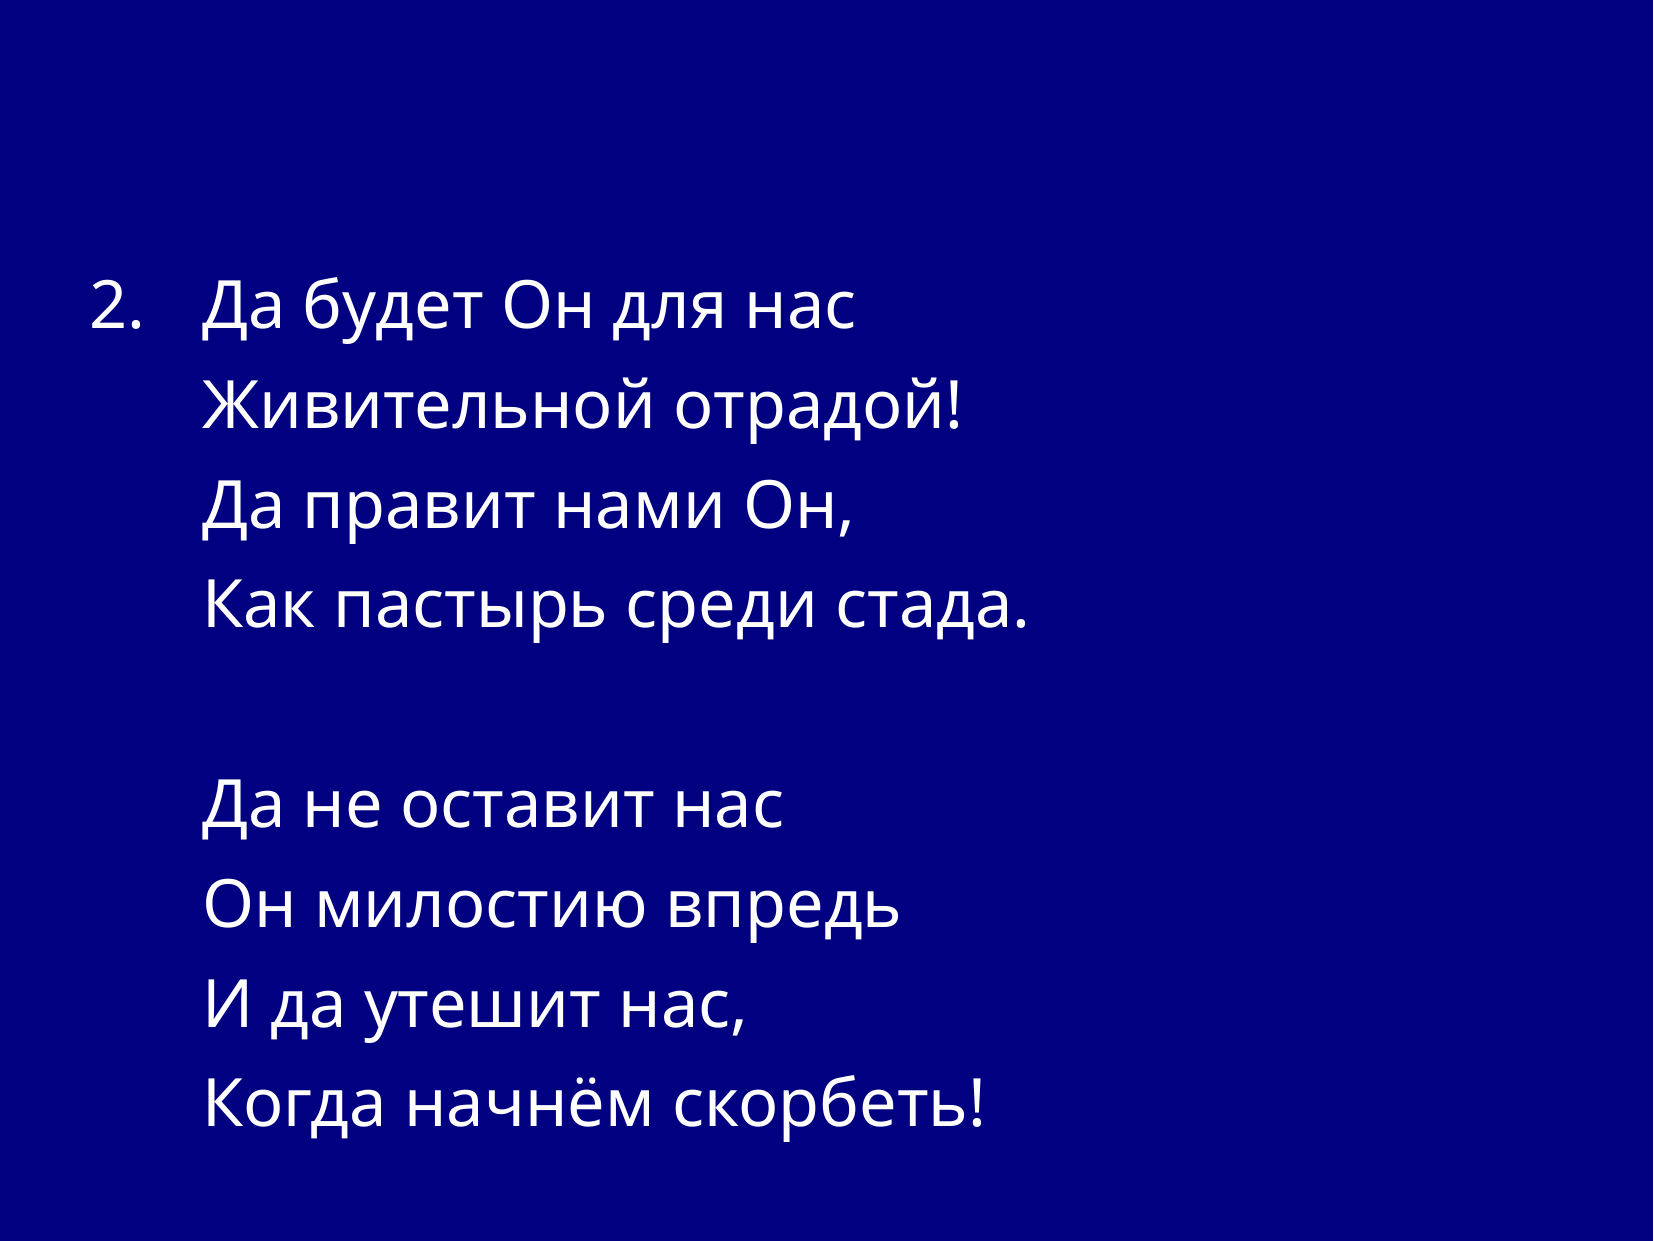

2.	Да будет Он для нас
	Живительной отрадой!
	Да правит нами Он,
	Как пастырь среди стада.
	Да не оставит нас
	Он милостию впредь
	И да утешит нас,
	Когда начнём скорбеть!